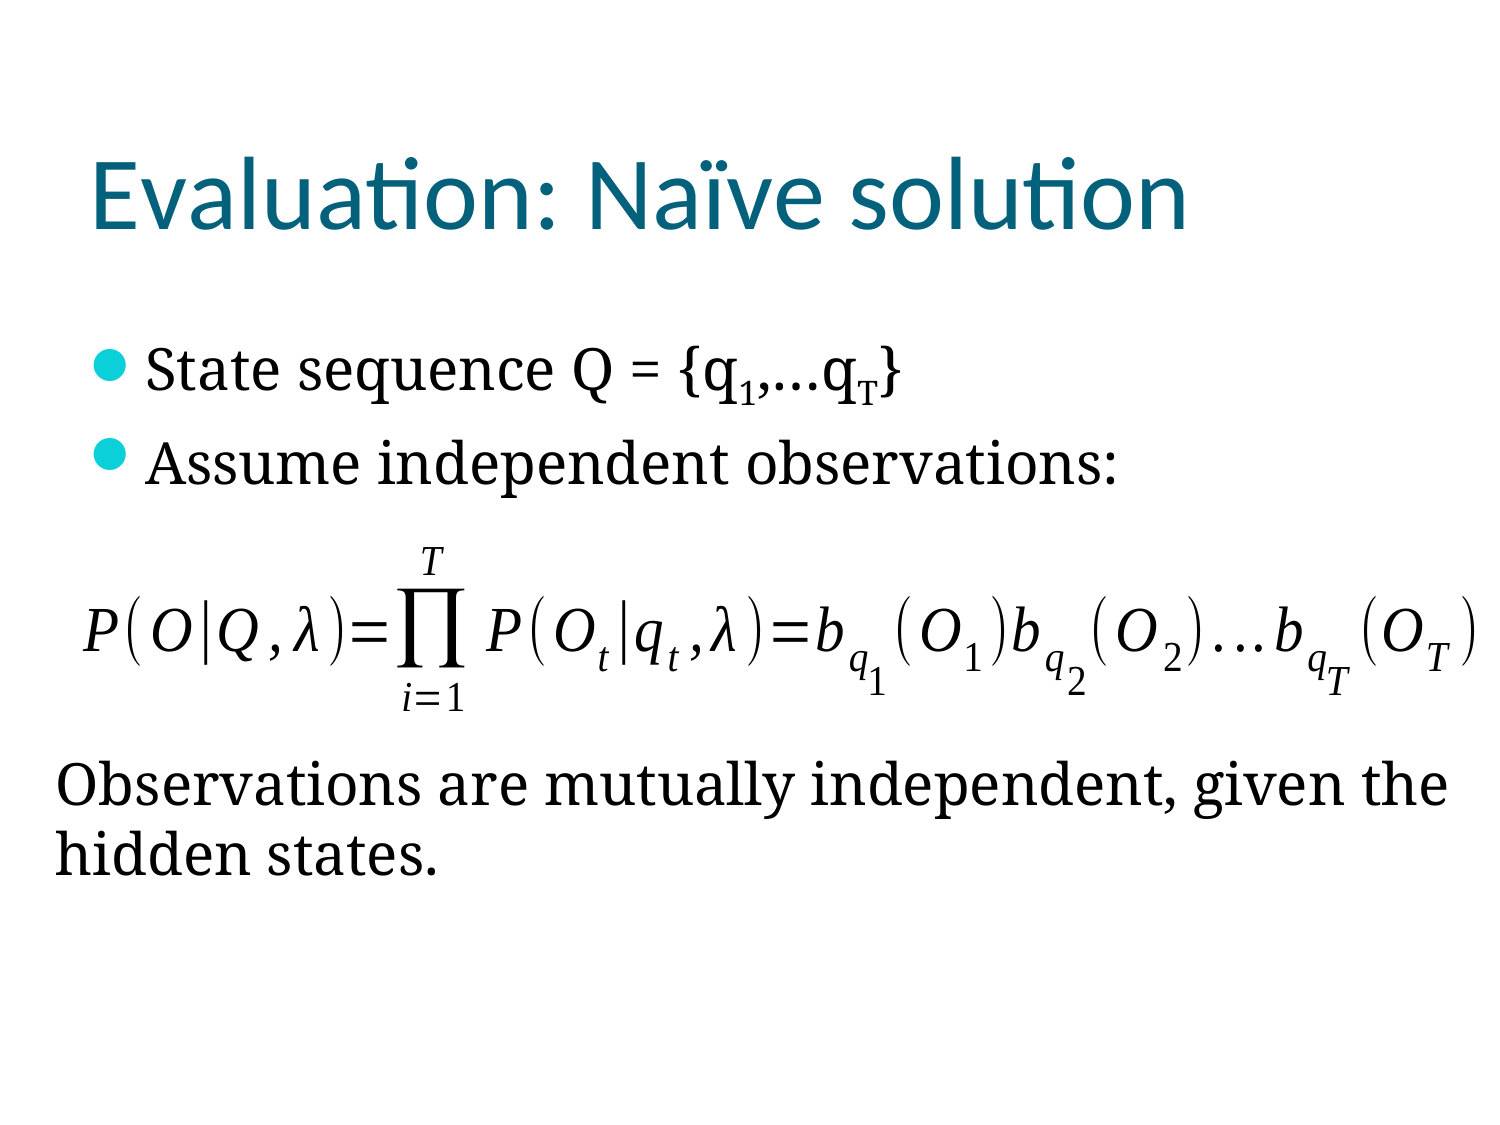

# Evaluation: Naïve solution
State sequence Q = {q1,…qT}
Assume independent observations:
Observations are mutually independent, given the hidden states.